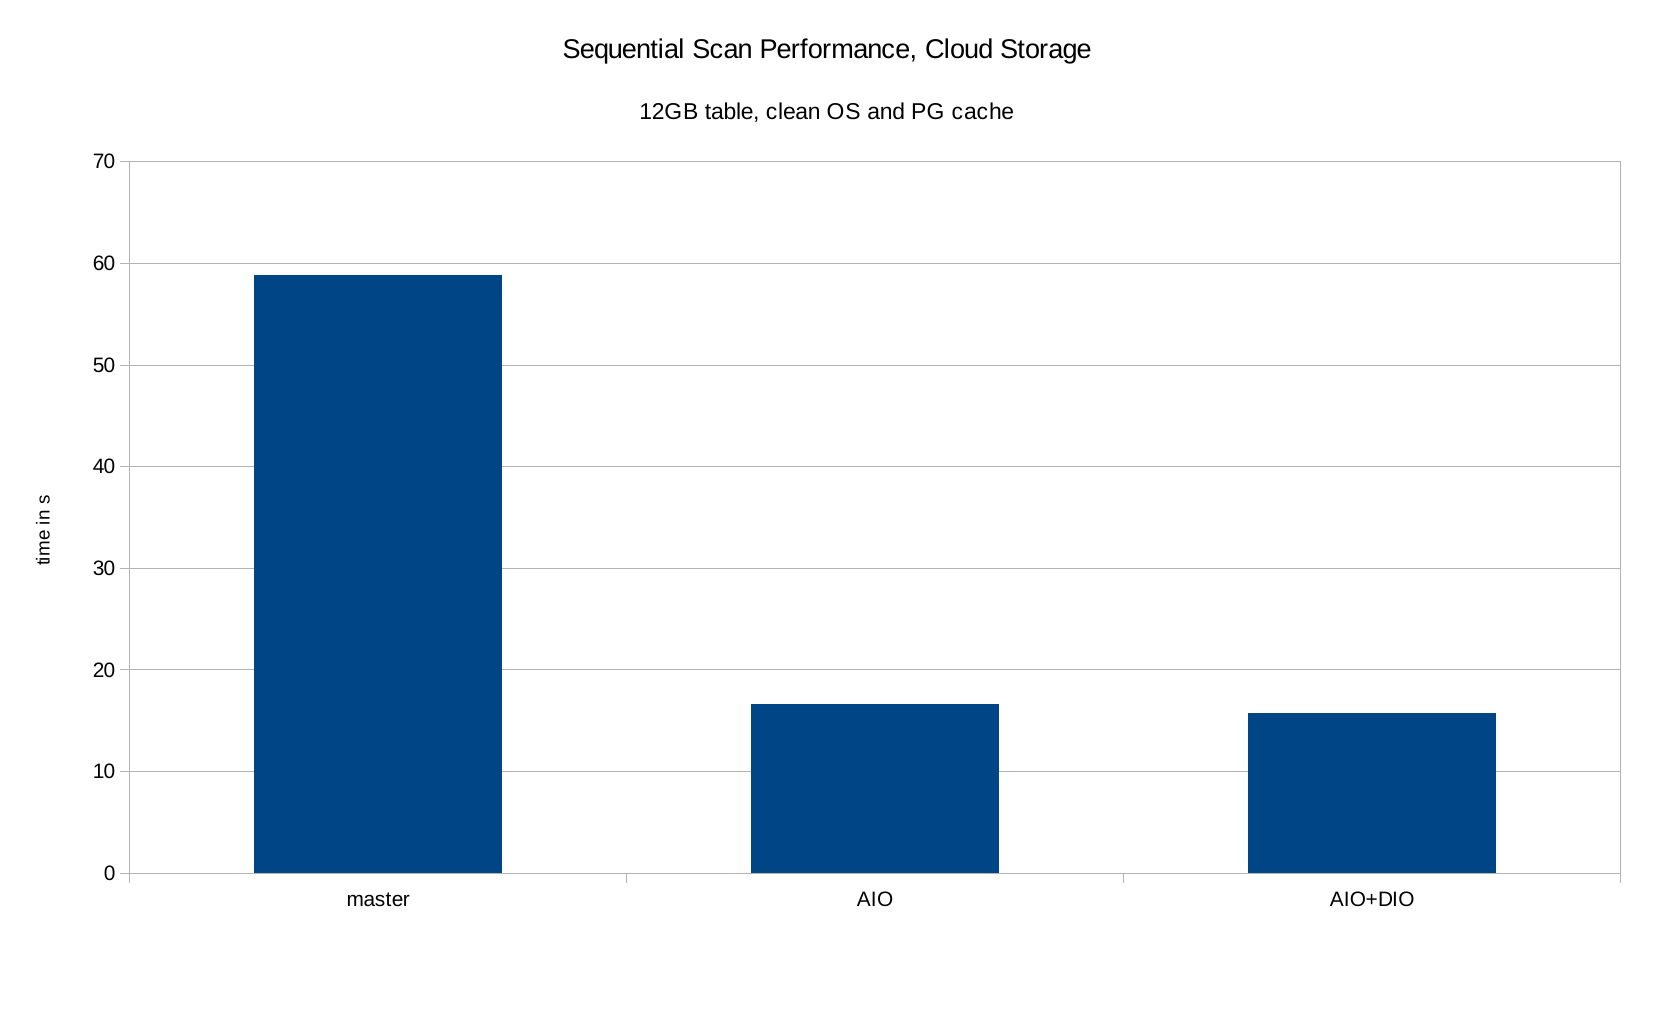

### Chart: Sequential Scan Performance, Cloud Storage
12GB table, clean OS and PG cache
| Category | time |
|---|---|
| master | 58.84 |
| AIO | 16.673 |
| AIO+DIO | 15.766 |